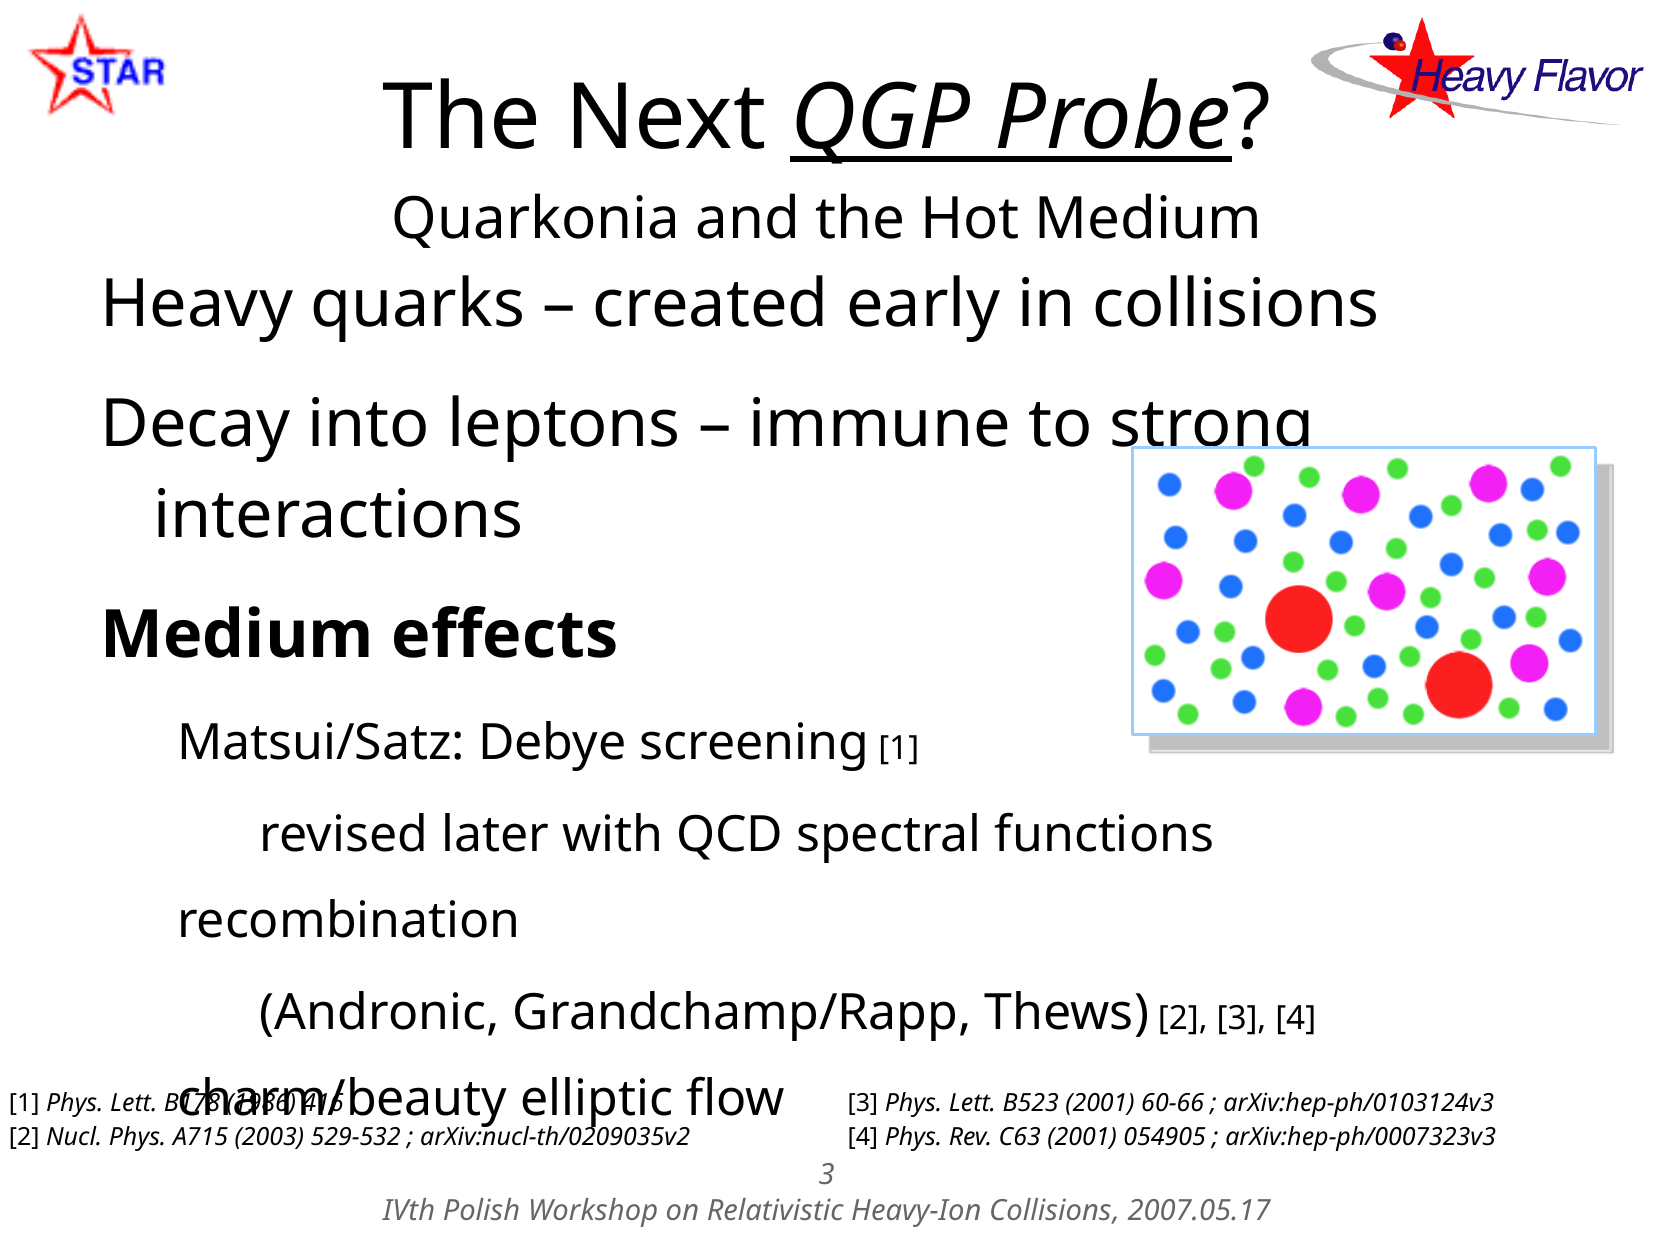

# The Next QGP Probe? Quarkonia and the Hot Medium
Heavy quarks – created early in collisions
Decay into leptons – immune to strong interactions
Medium effects
Matsui/Satz: Debye screening [1]
revised later with QCD spectral functions
recombination
(Andronic, Grandchamp/Rapp, Thews) [2], [3], [4]
charm/beauty elliptic flow
[1] Phys. Lett. B178 (1986) 416
[2] Nucl. Phys. A715 (2003) 529-532 ; arXiv:nucl-th/0209035v2
[3] Phys. Lett. B523 (2001) 60-66 ; arXiv:hep-ph/0103124v3
[4] Phys. Rev. C63 (2001) 054905 ; arXiv:hep-ph/0007323v3
3
2007.05.17